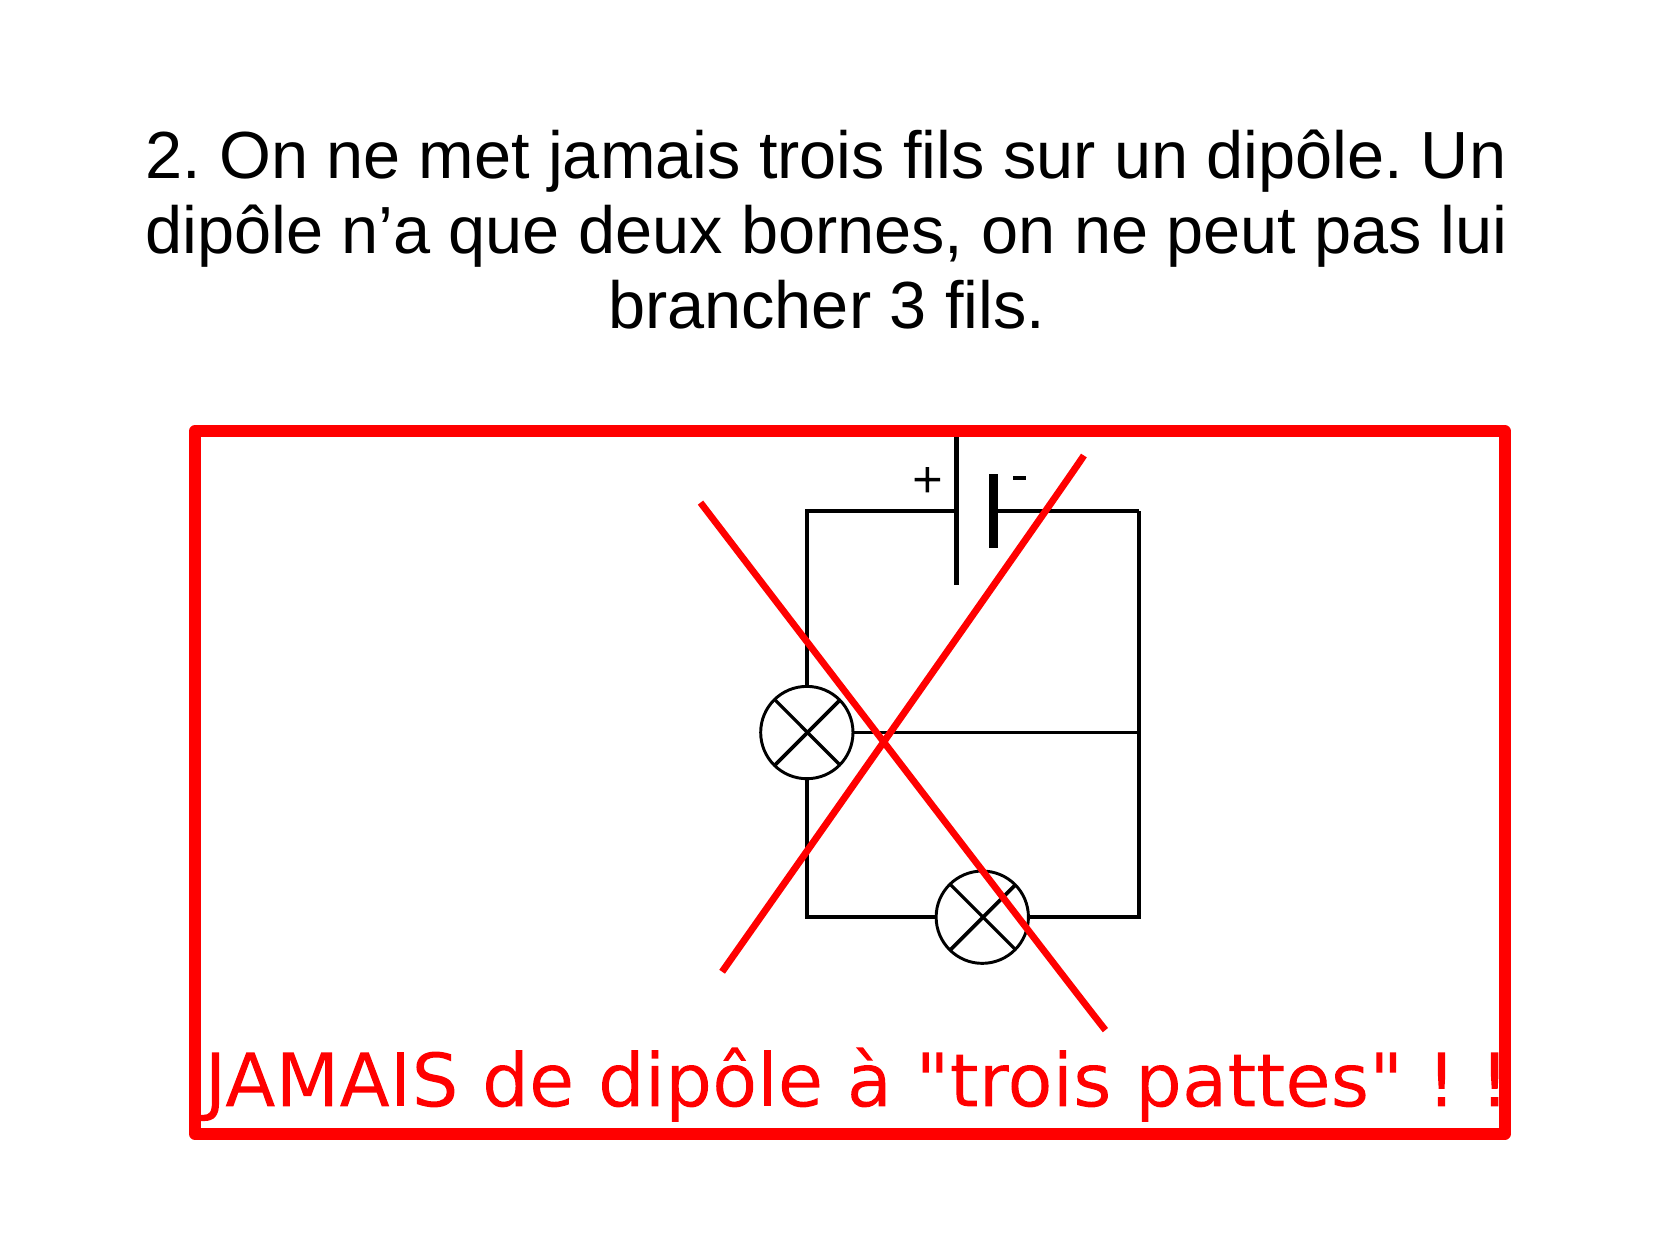

# 2. On ne met jamais trois fils sur un dipôle. Un dipôle n’a que deux bornes, on ne peut pas lui brancher 3 fils.